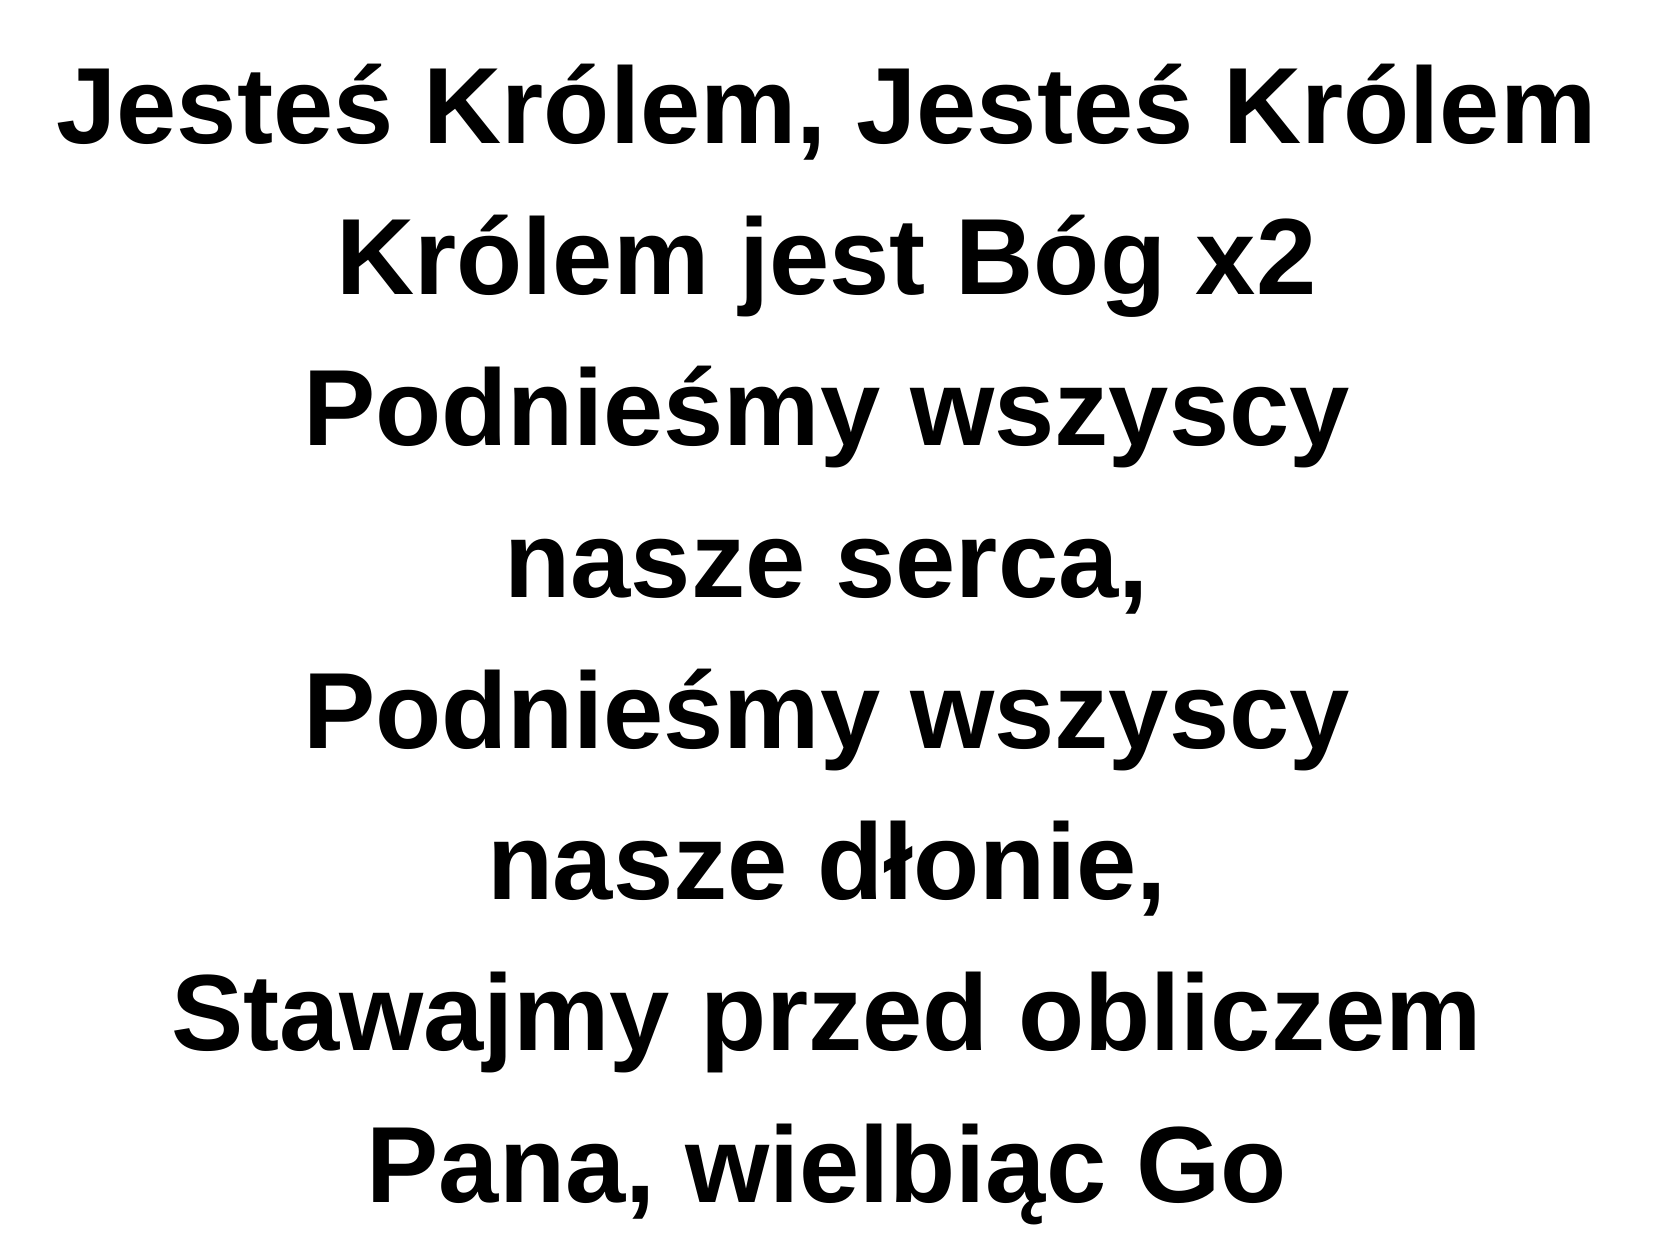

# Jesteś Królem, Jesteś Królem
Królem jest Bóg x2
Podnieśmy wszyscy
nasze serca,
Podnieśmy wszyscy
nasze dłonie,
Stawajmy przed obliczem
Pana, wielbiąc Go